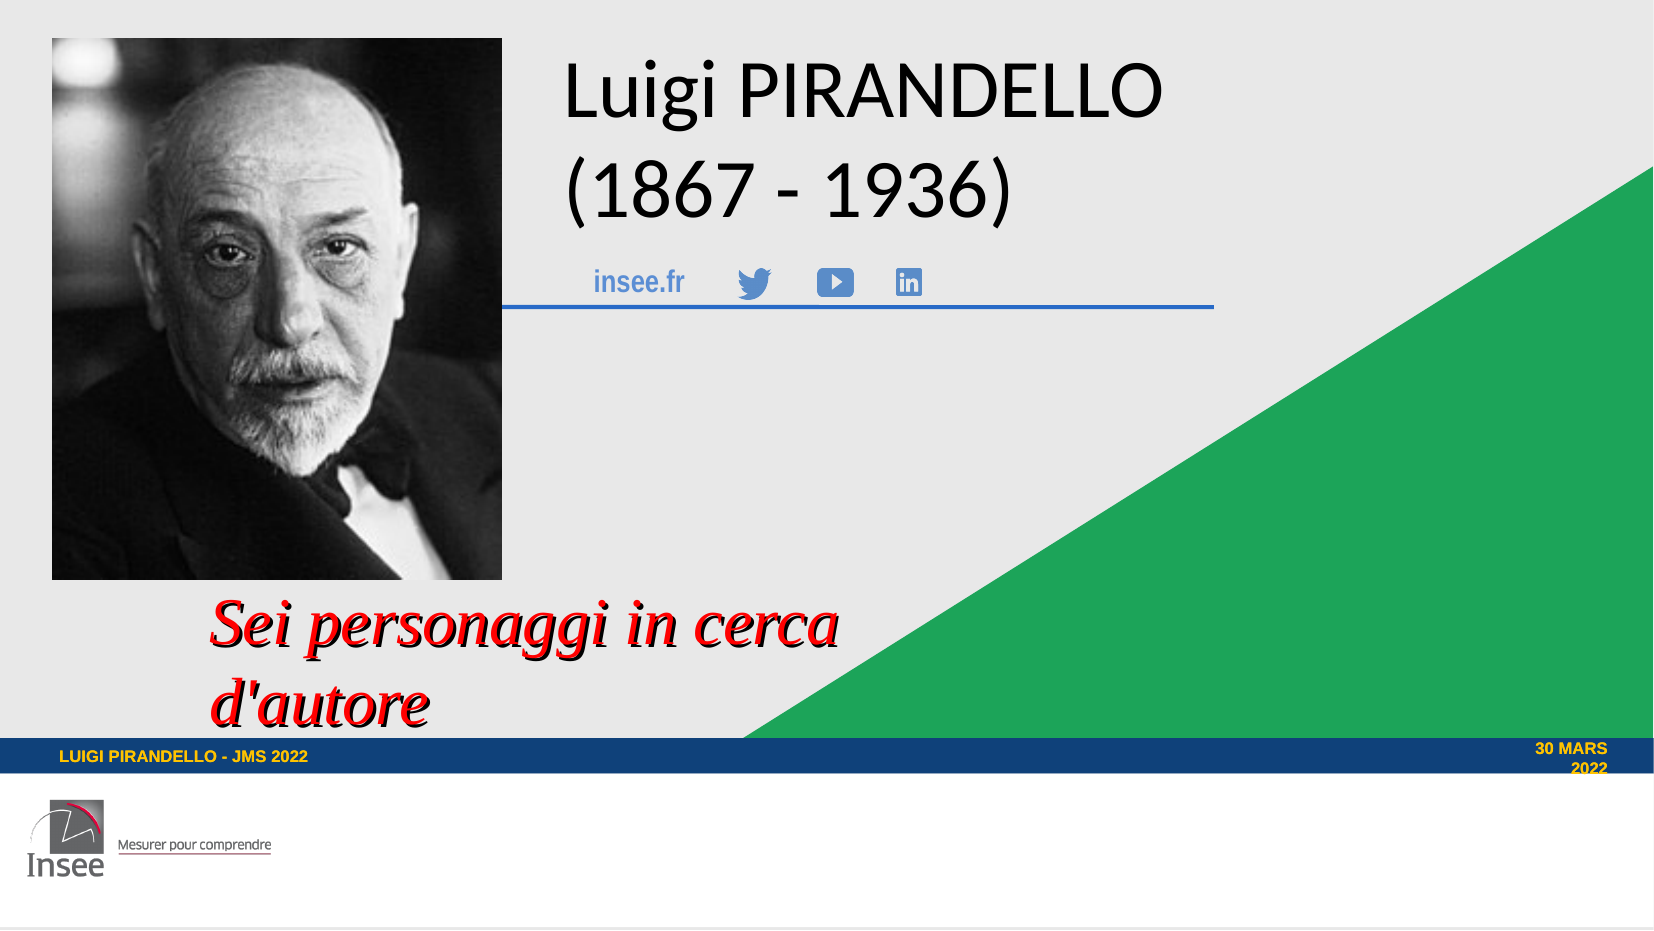

Luigi PIRANDELLO
(1867 - 1936)
Sei personaggi in cerca d'autore
LUIGI PIRANDELLO - JMS 2022
LUIGI PIRANDELLO - JMS 2022
30 Mars 2022
30 MARS 2022